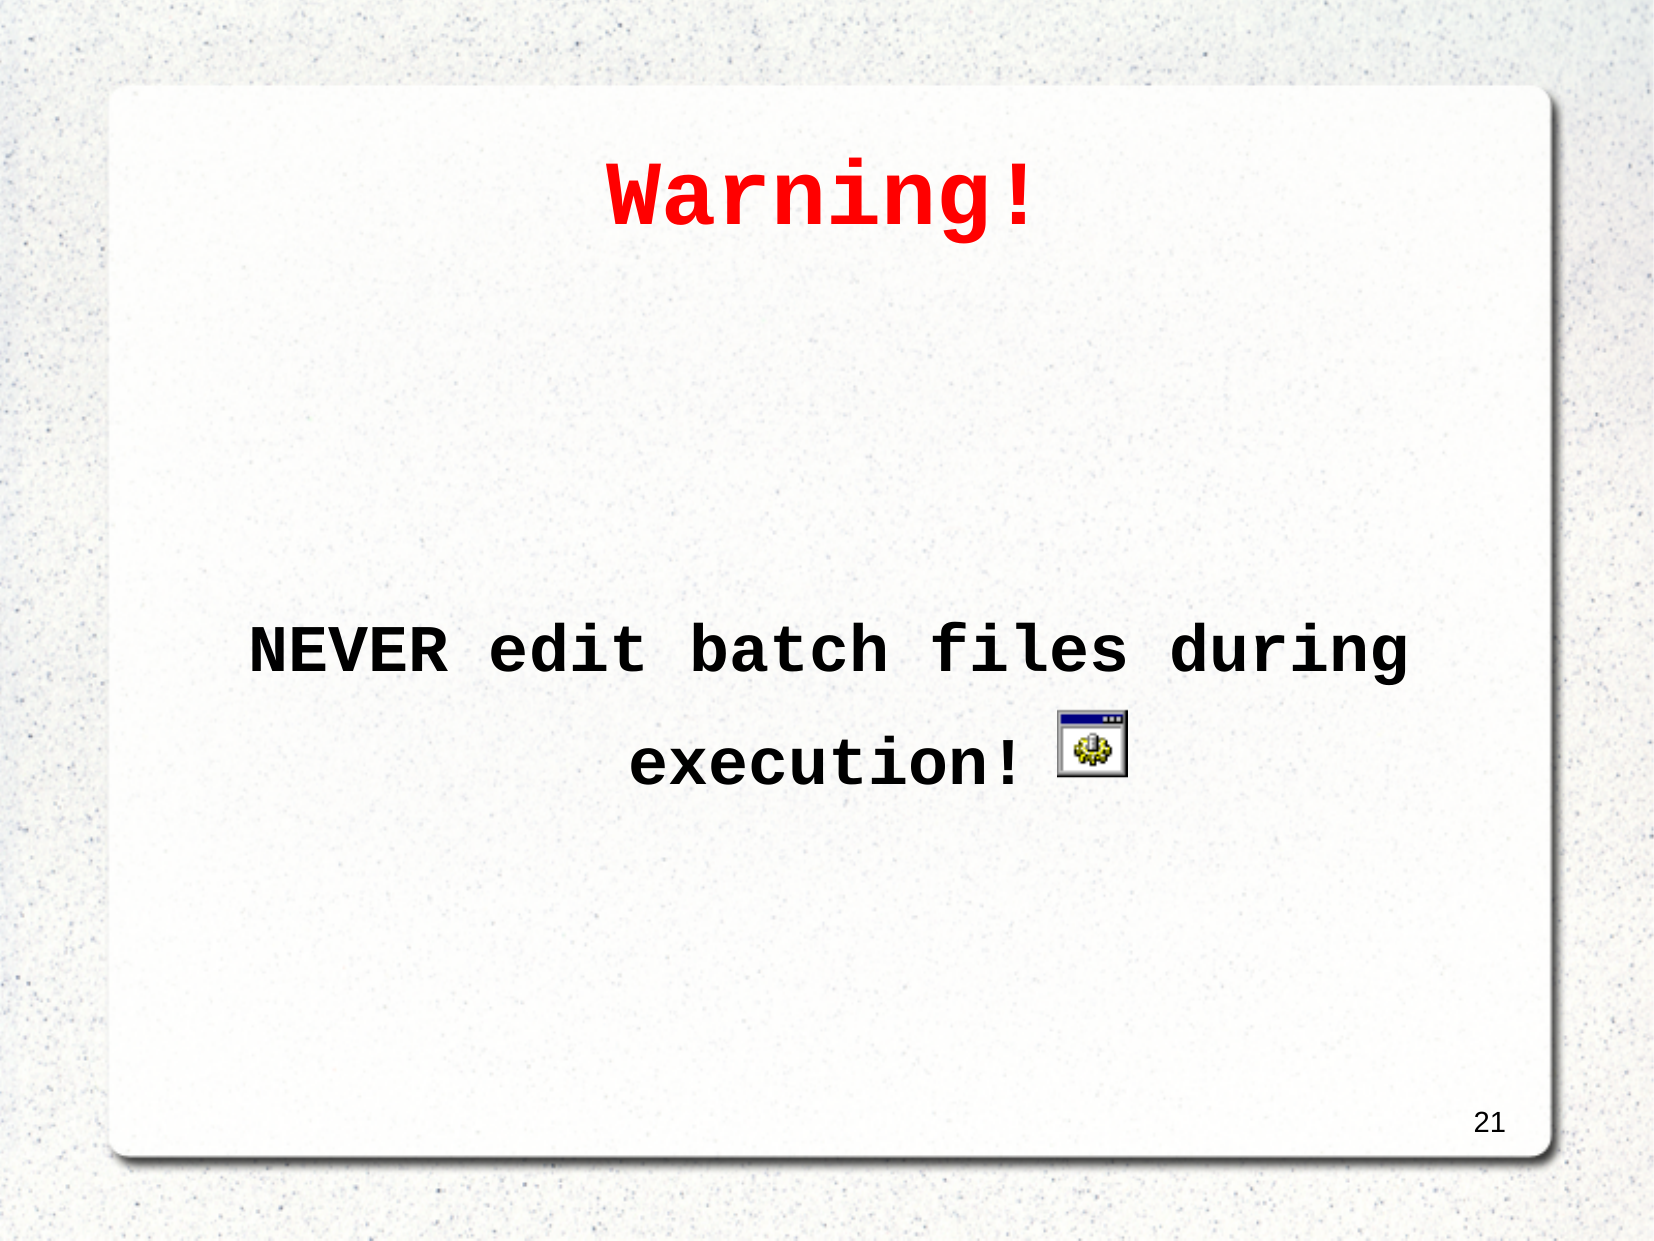

# Warning!
NEVER edit batch files during execution!
21